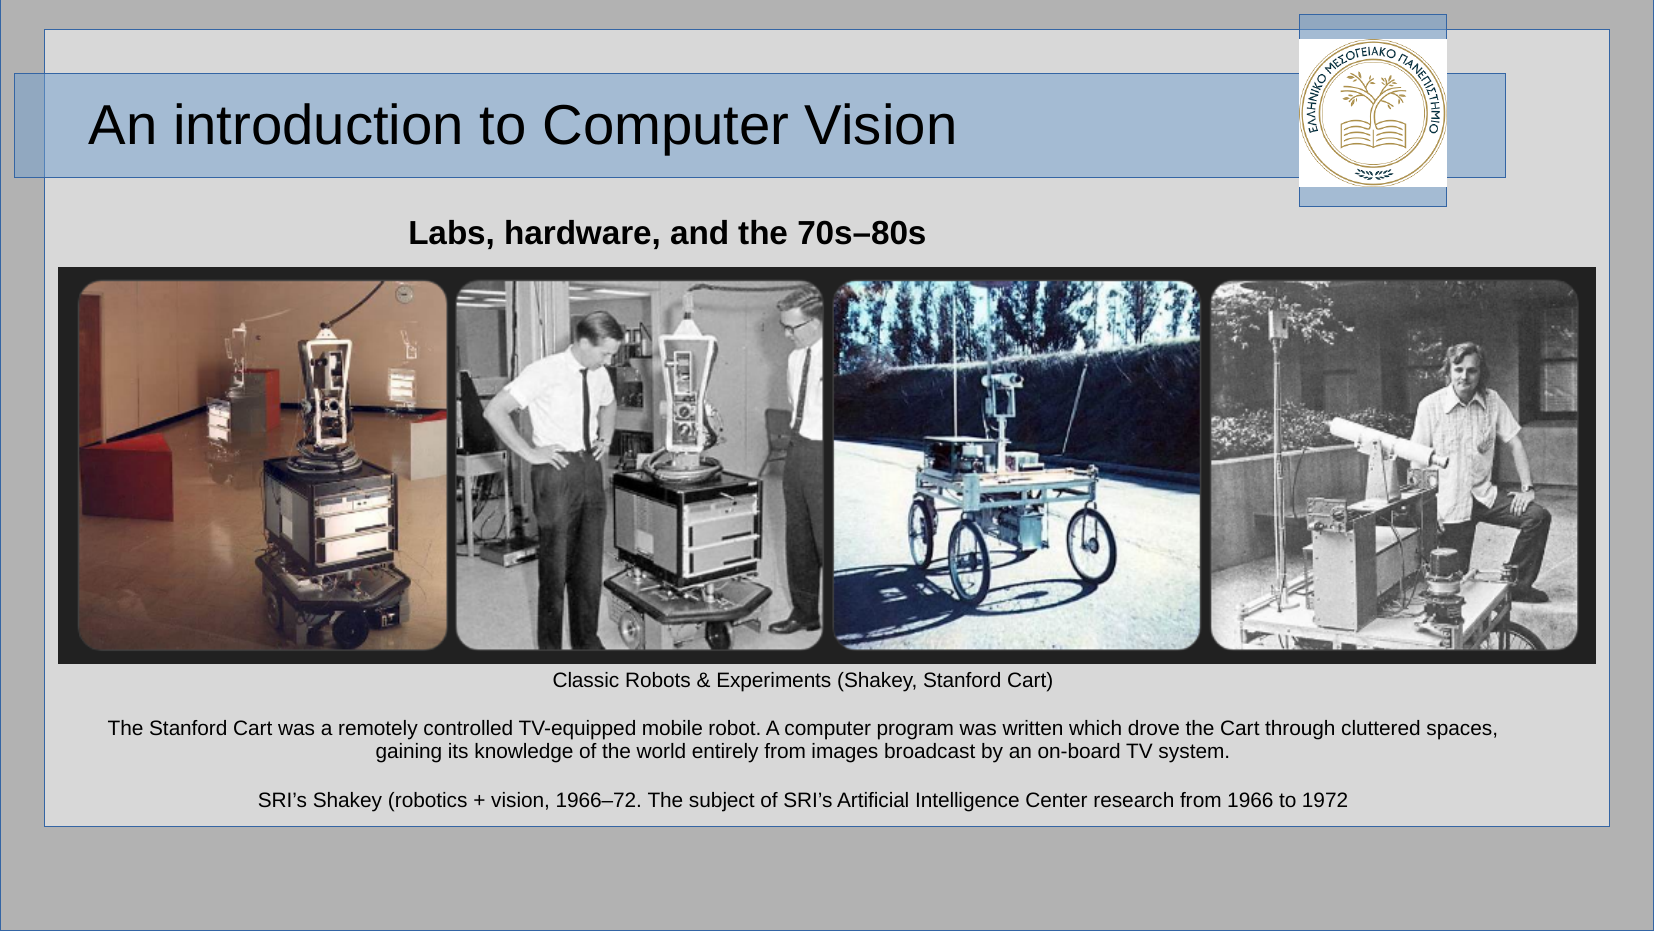

# An introduction to Computer Vision
Labs, hardware, and the 70s–80s
Classic Robots & Experiments (Shakey, Stanford Cart)
The Stanford Cart was a remotely controlled TV-equipped mobile robot. A computer program was written which drove the Cart through cluttered spaces, gaining its knowledge of the world entirely from images broadcast by an on-board TV system.
SRI’s Shakey (robotics + vision, 1966–72. The subject of SRI’s Artificial Intelligence Center research from 1966 to 1972